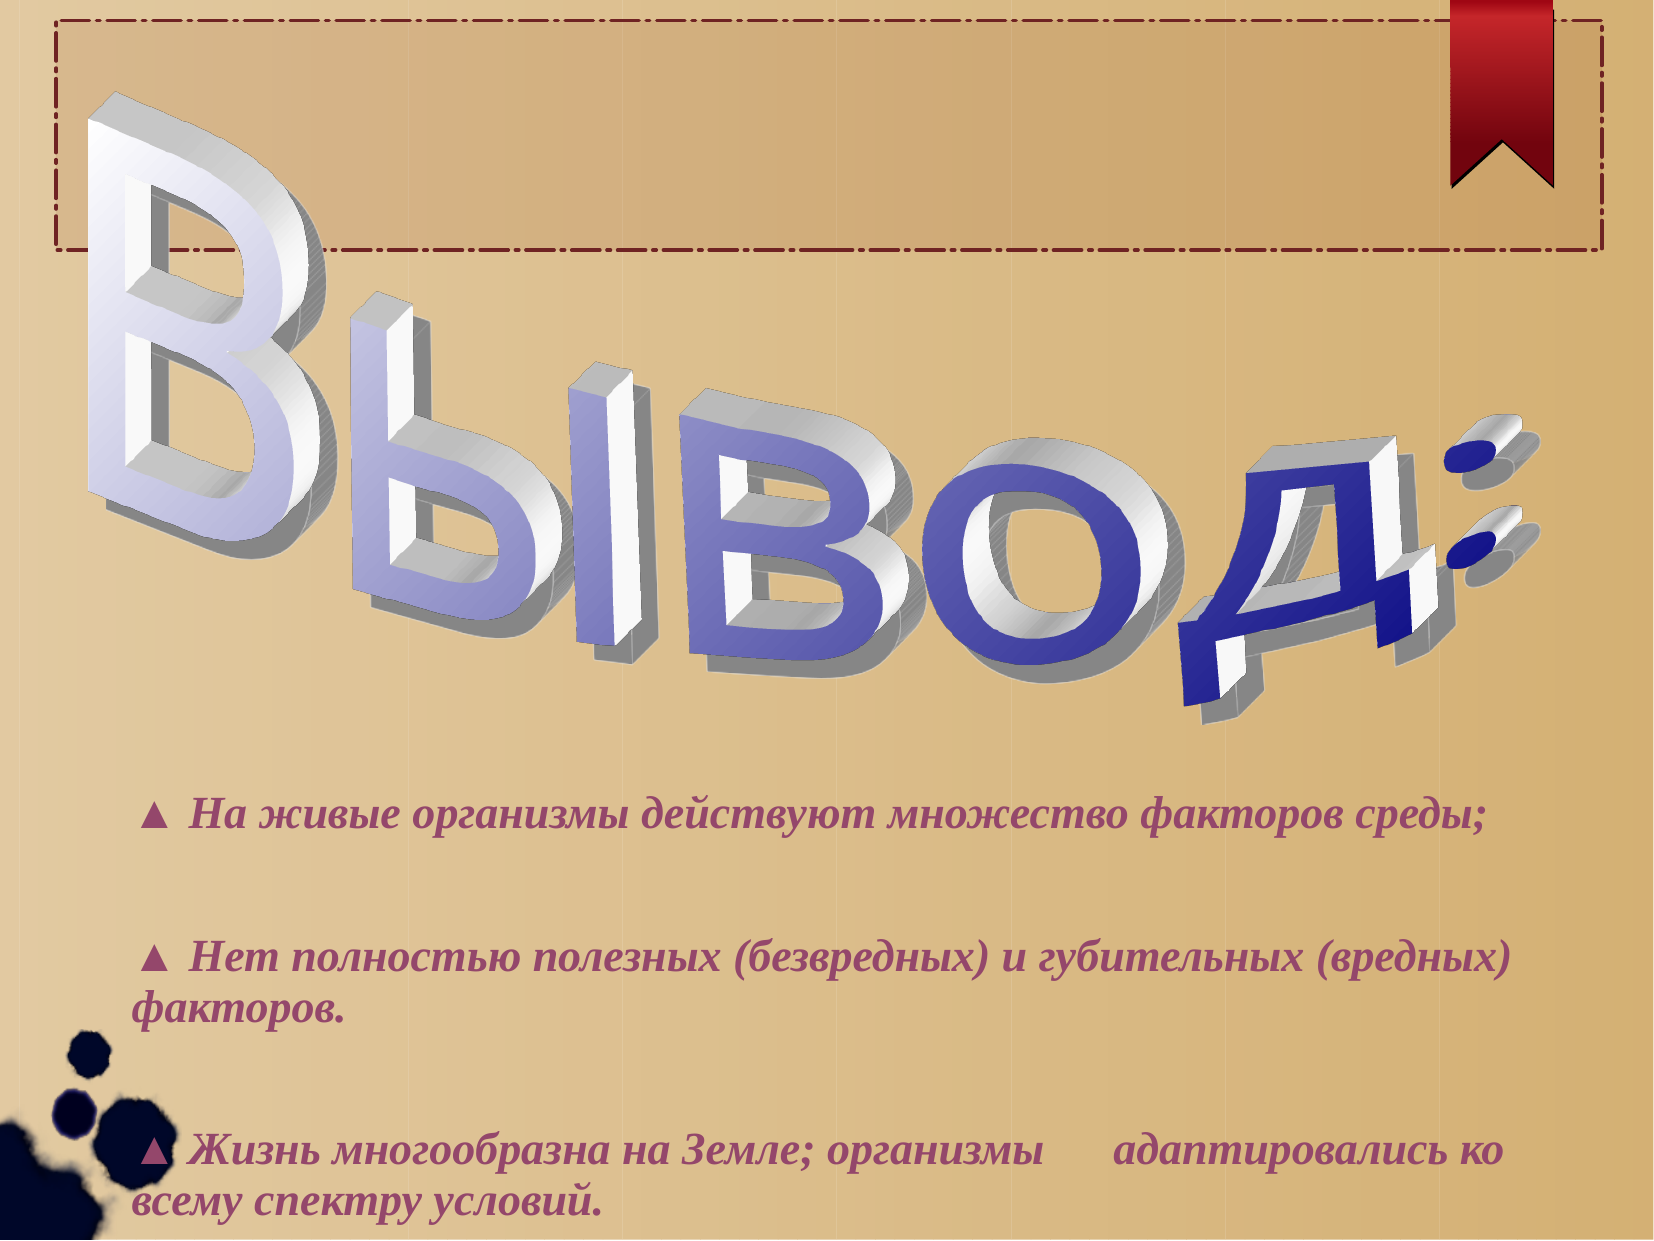

Вывод:
# ▲ На живые организмы действуют множество факторов среды;
▲ Нет полностью полезных (безвредных) и губительных (вредных) факторов.
▲ Жизнь многообразна на Земле; организмы адаптировались ко всему спектру условий.